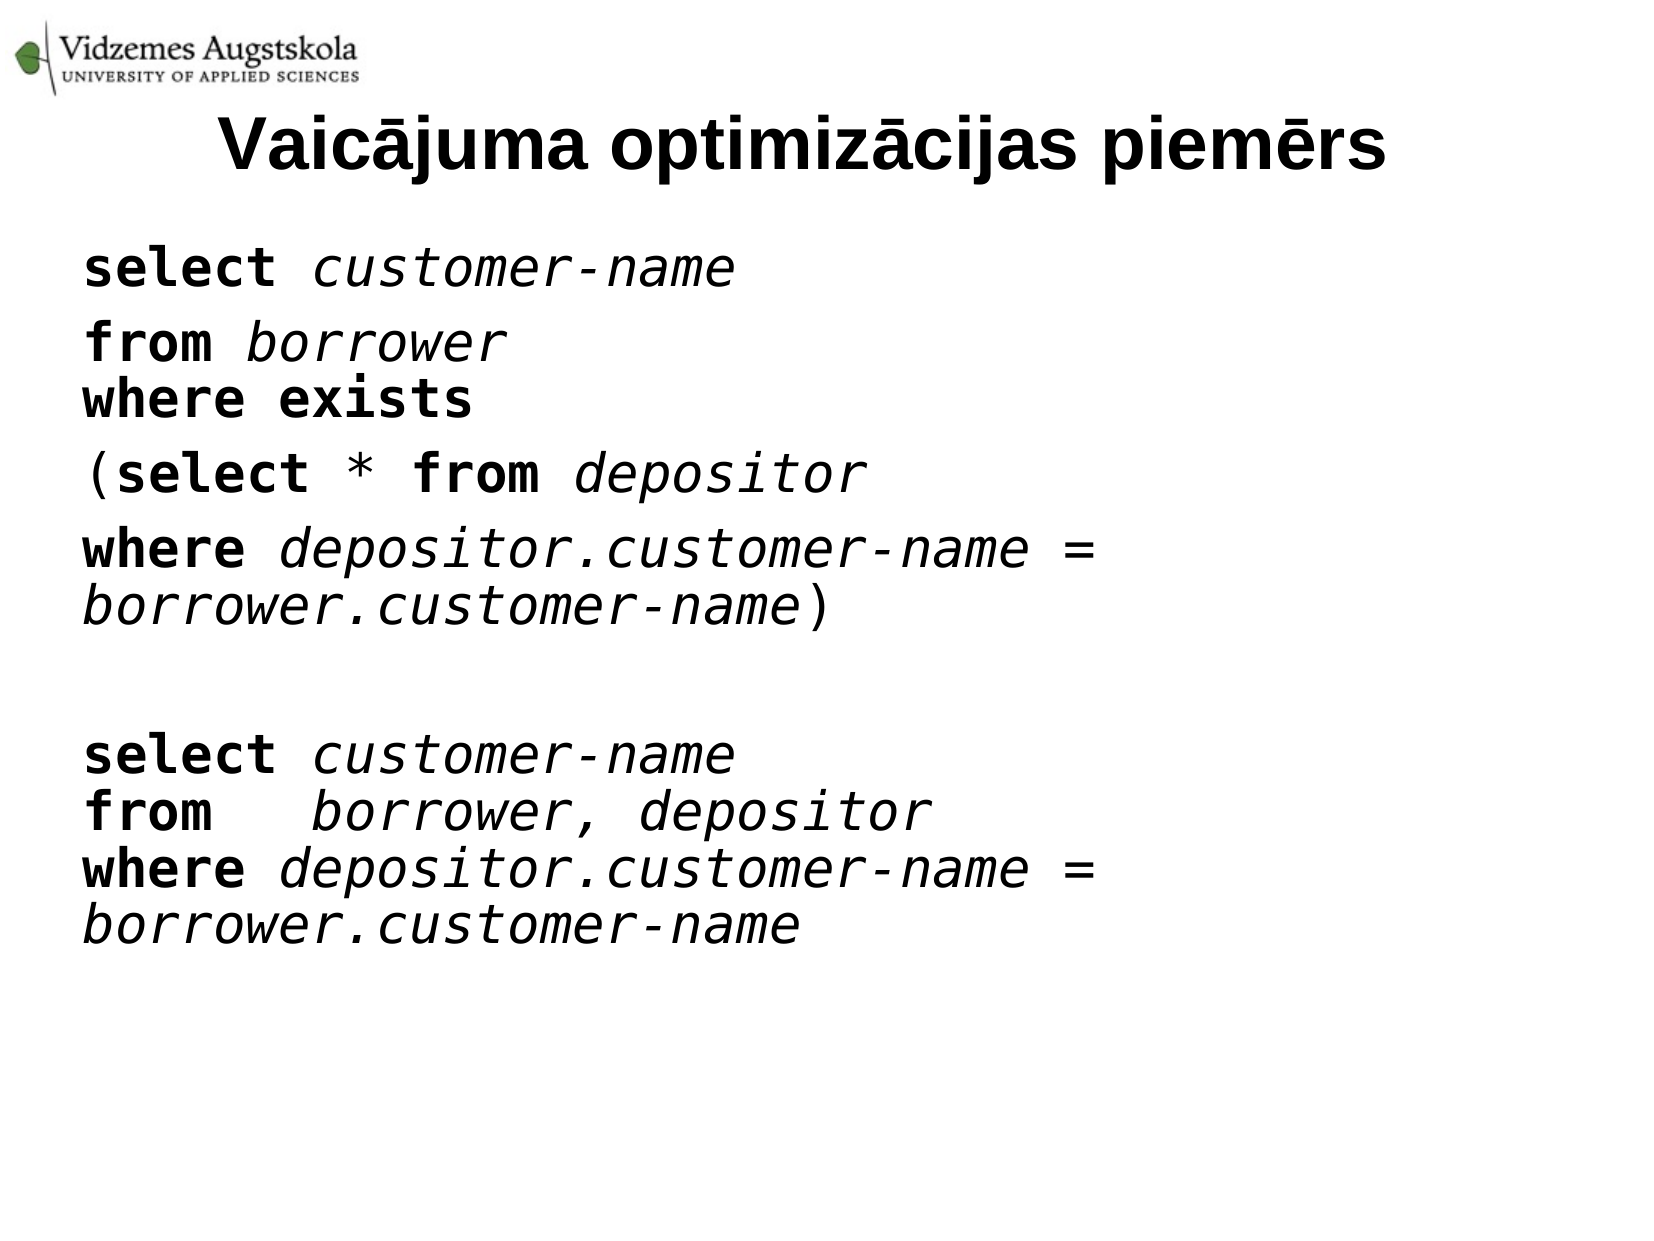

# Vaicājuma optimizācijas piemērs
select customer-name
from borrower
where exists
(select * from depositor
where depositor.customer-name = borrower.customer-name)
select customer-name
from borrower, depositor
where depositor.customer-name = borrower.customer-name